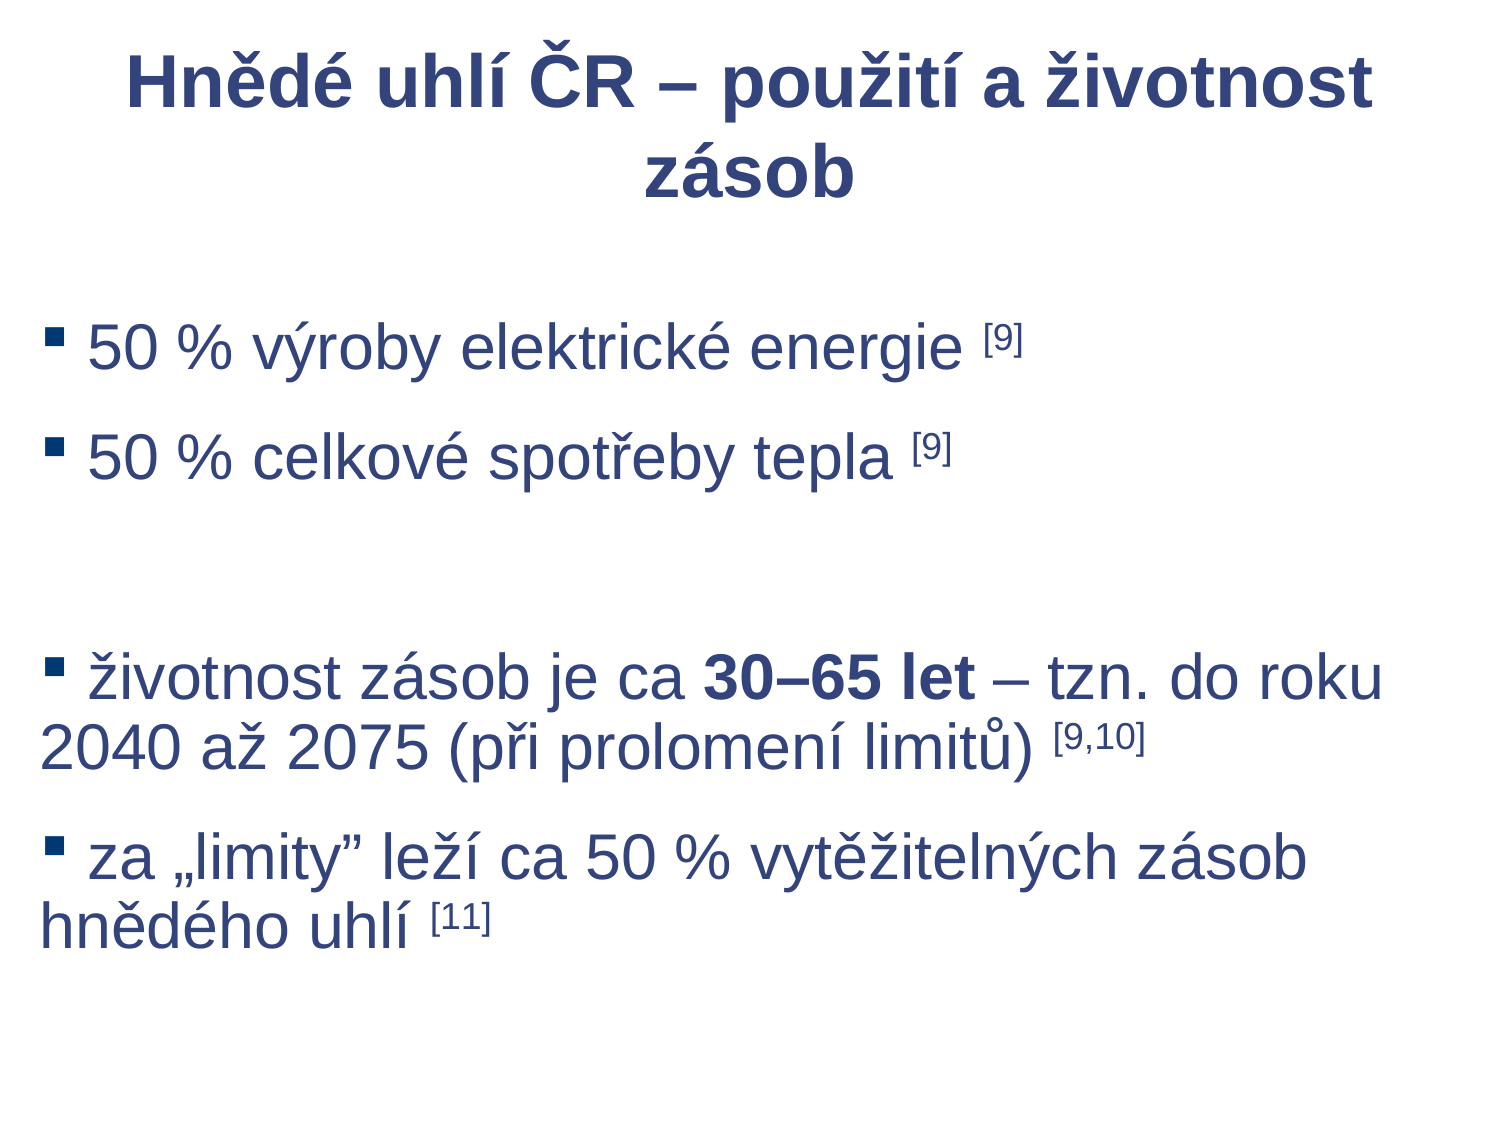

Hnědé uhlí ČR – použití a životnost zásob
 50 % výroby elektrické energie [9]
 50 % celkové spotřeby tepla [9]
 životnost zásob je ca 30–65 let – tzn. do roku 2040 až 2075 (při prolomení limitů) [9,10]
 za „limity” leží ca 50 % vytěžitelných zásob hnědého uhlí [11]